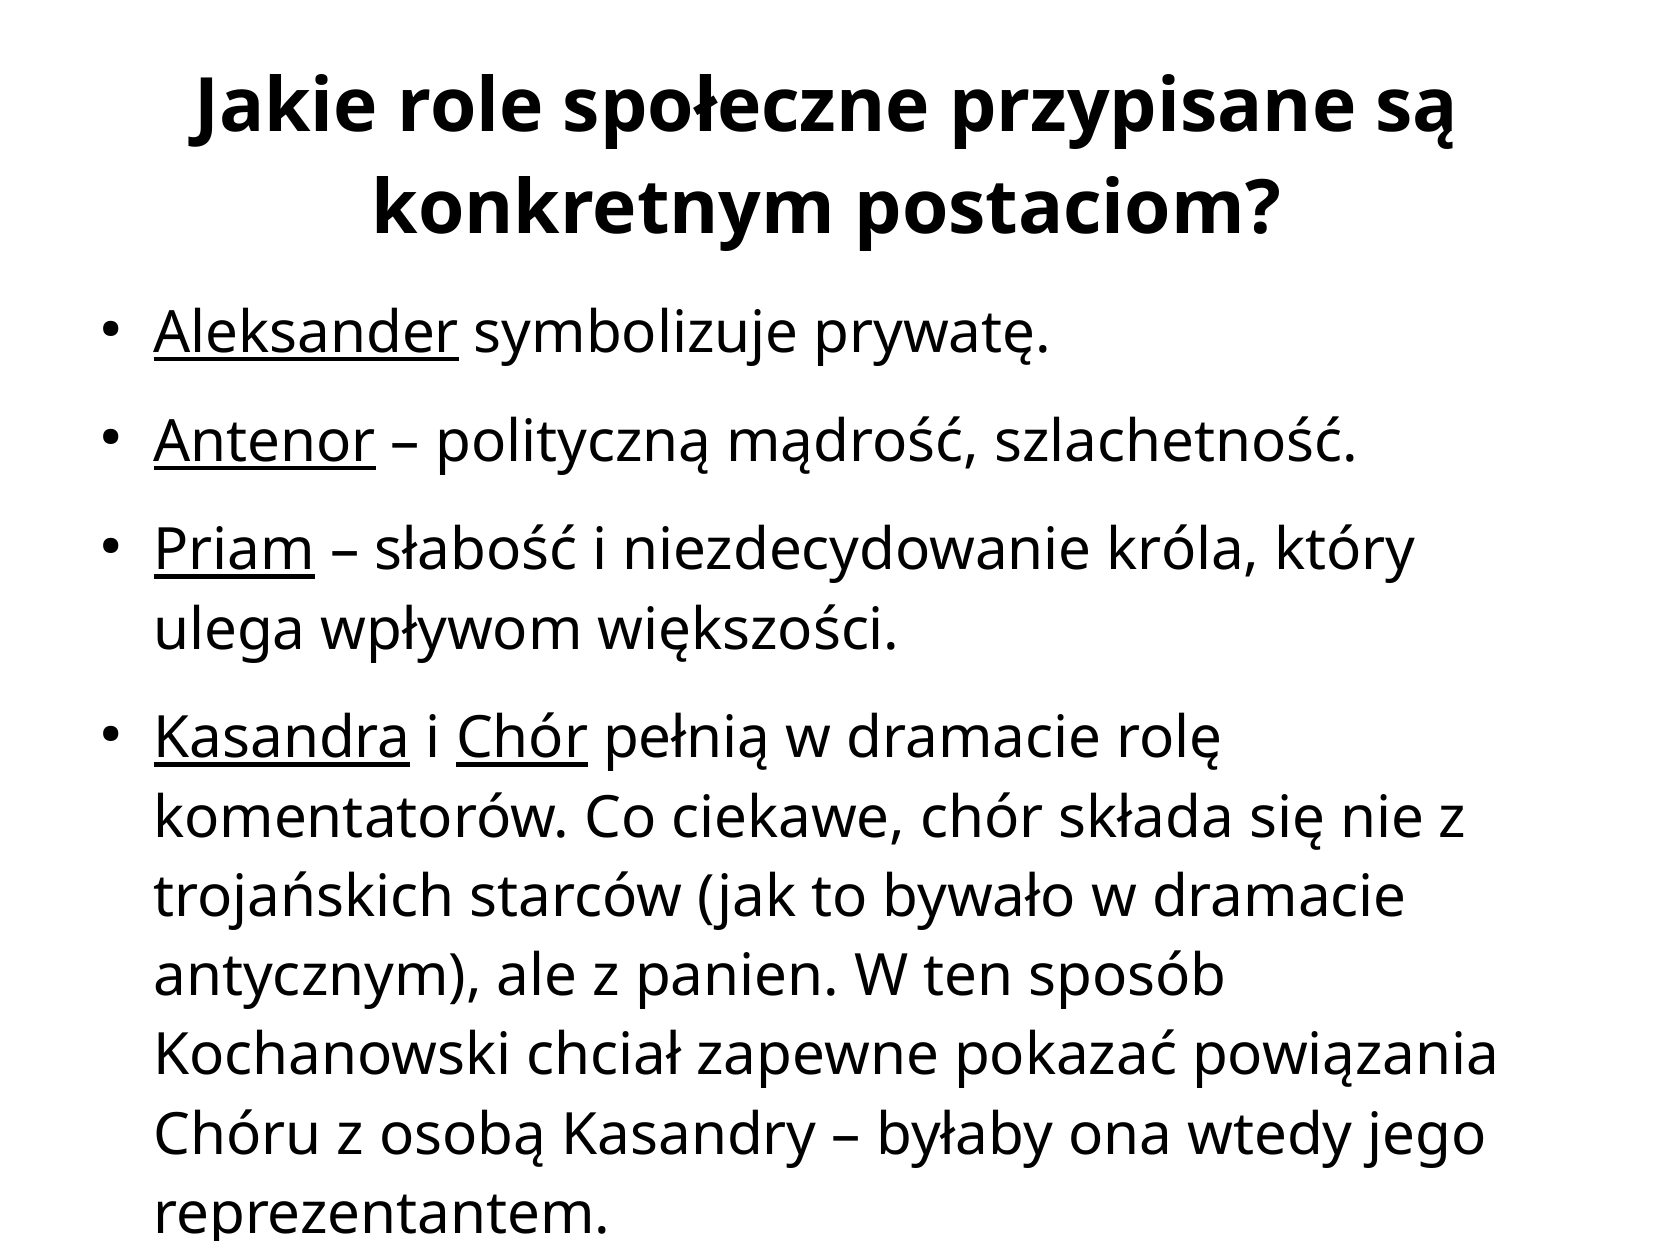

# Jakie role społeczne przypisane są konkretnym postaciom?
Aleksander symbolizuje prywatę.
Antenor – polityczną mądrość, szlachetność.
Priam – słabość i niezdecydowanie króla, który ulega wpływom większości.
Kasandra i Chór pełnią w dramacie rolę komentatorów. Co ciekawe, chór składa się nie z trojańskich starców (jak to bywało w dramacie antycznym), ale z panien. W ten sposób Kochanowski chciał zapewne pokazać powiązania Chóru z osobą Kasandry – byłaby ona wtedy jego reprezentantem.